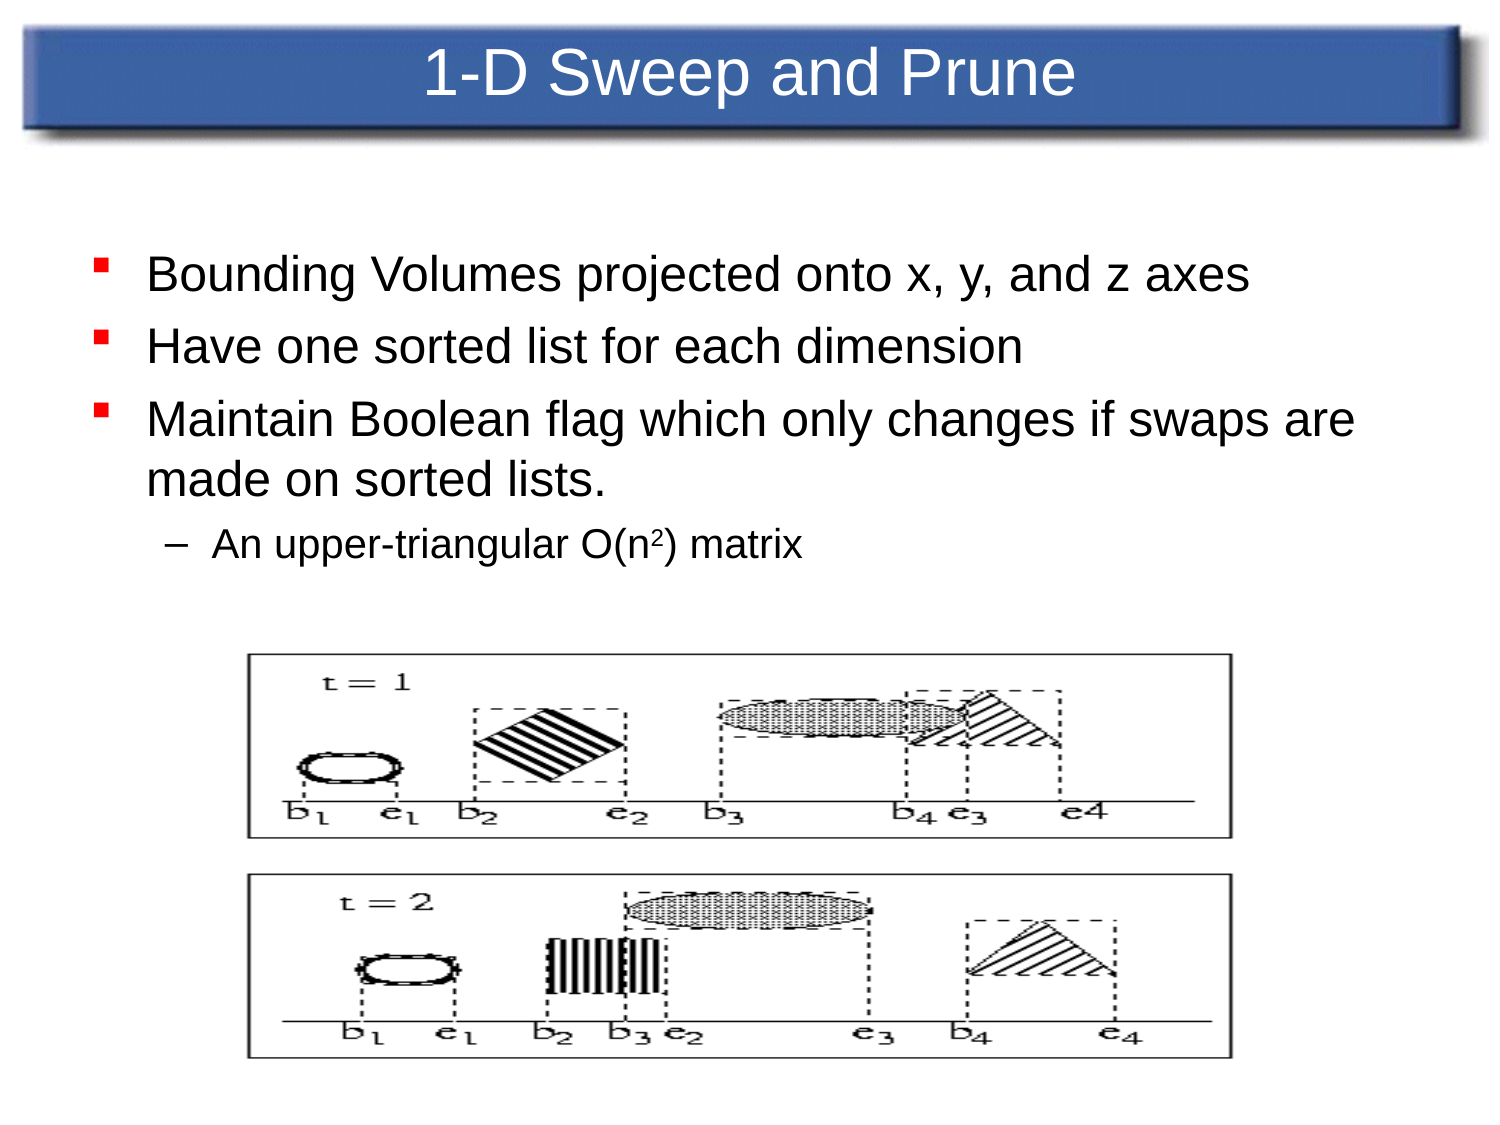

# 1-D Sweep and Prune
Bounding Volumes projected onto x, y, and z axes
Have one sorted list for each dimension
Maintain Boolean flag which only changes if swaps are made on sorted lists.
An upper-triangular O(n2) matrix